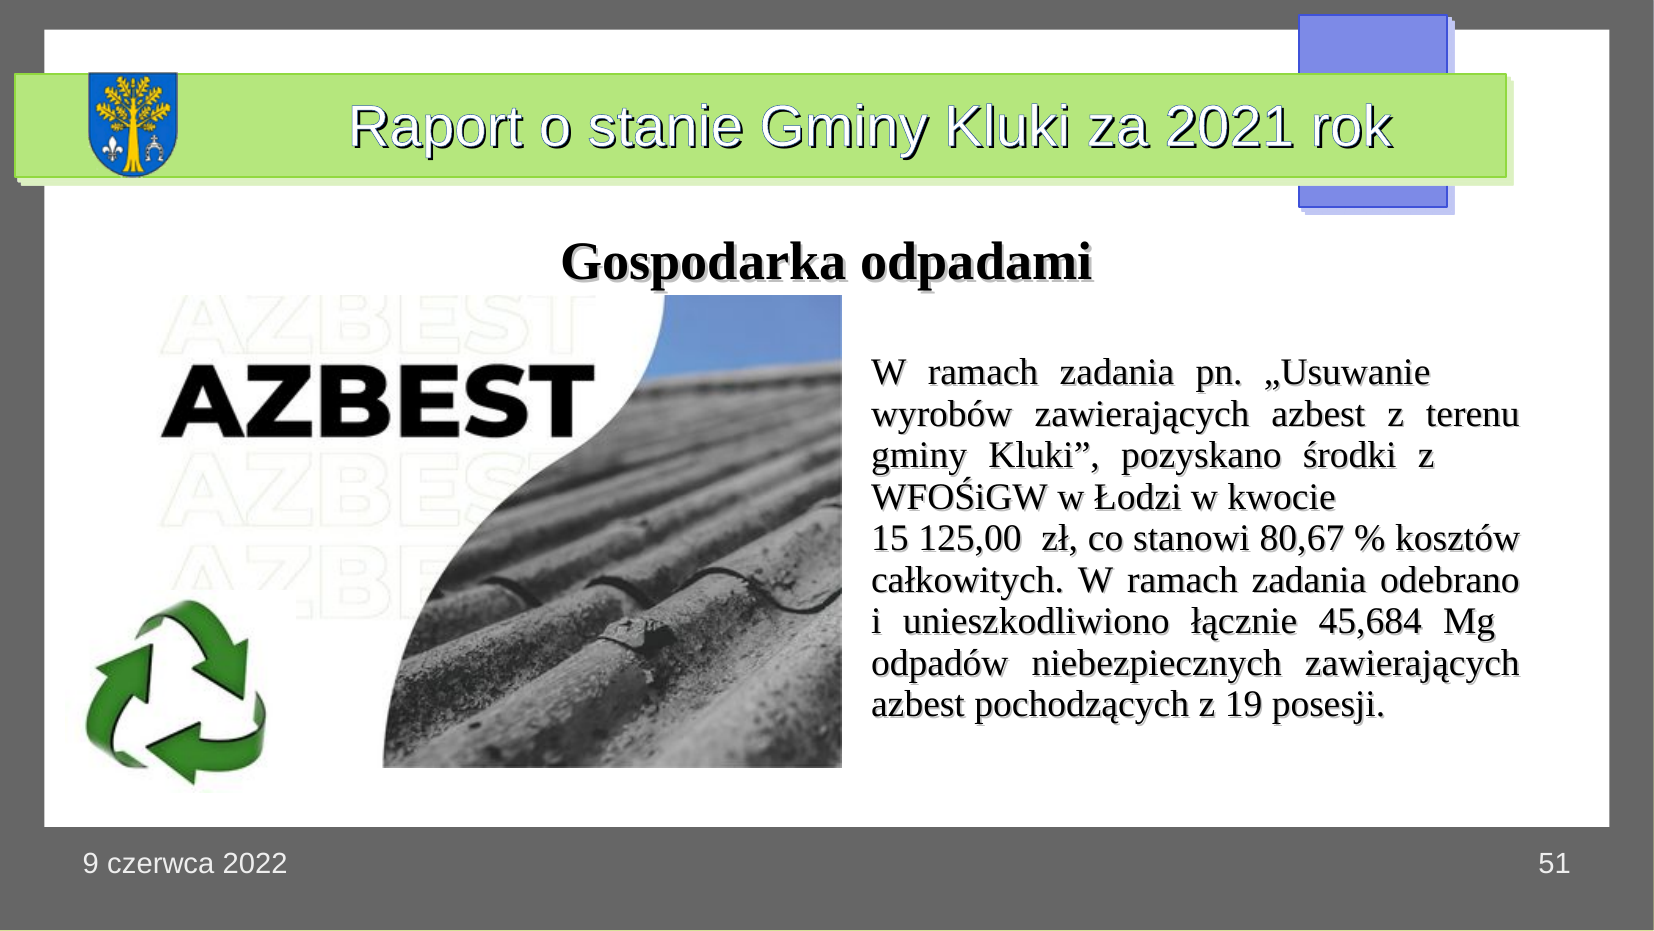

# Raport o stanie Gminy Kluki za 2021 rok
Gospodarka odpadami
										W ramach zadania pn. „Usuwanie 											wyrobów zawierających azbest z terenu 										gminy Kluki”, pozyskano środki z 											WFOŚiGW w Łodzi w kwocie
										15 125,00 zł, co stanowi 80,67 % kosztów 										całkowitych. W ramach zadania odebrano 										i unieszkodliwiono łącznie 45,684 Mg 											odpadów niebezpiecznych zawierających 										azbest pochodzących z 19 posesji.
9 czerwca 2022
51